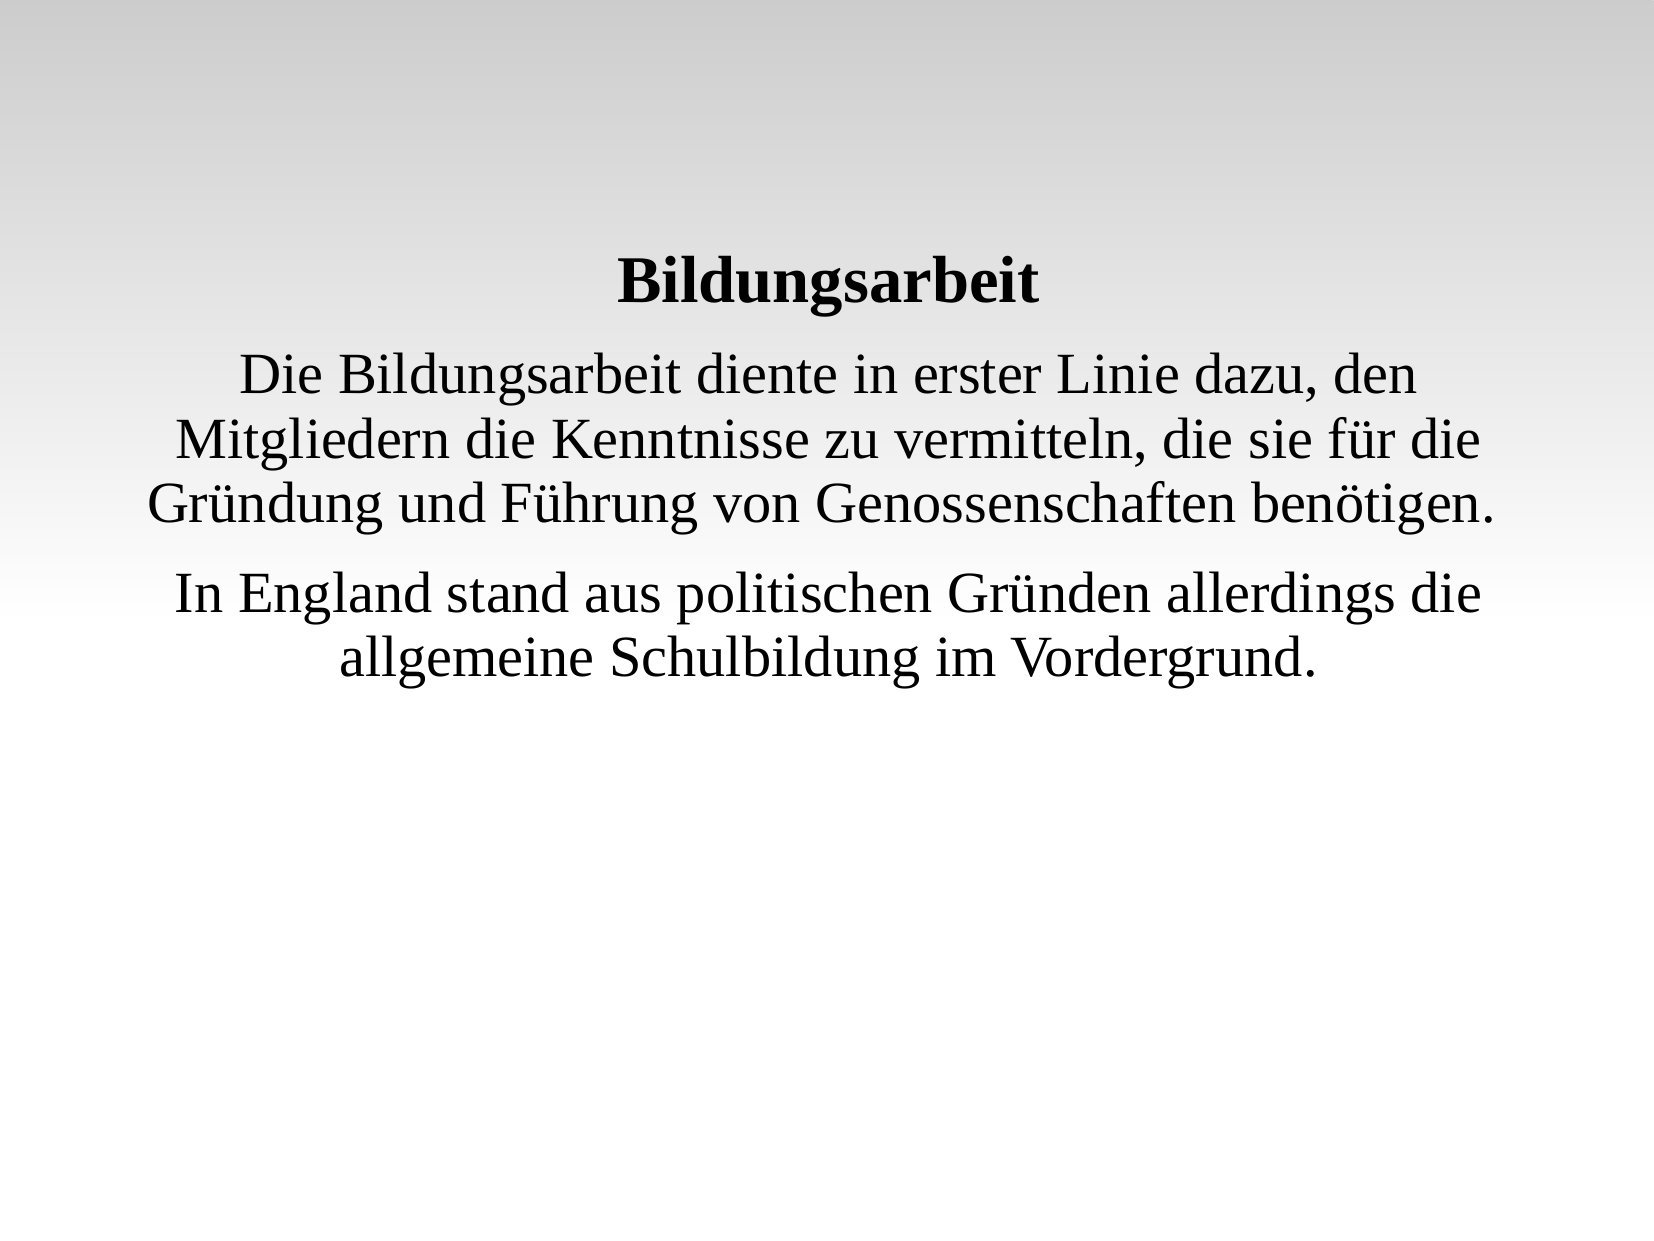

Bildungsarbeit
Die Bildungsarbeit diente in erster Linie dazu, den Mitgliedern die Kenntnisse zu vermitteln, die sie für die Gründung und Führung von Genossenschaften benötigen.
In England stand aus politischen Gründen allerdings die allgemeine Schulbildung im Vordergrund.